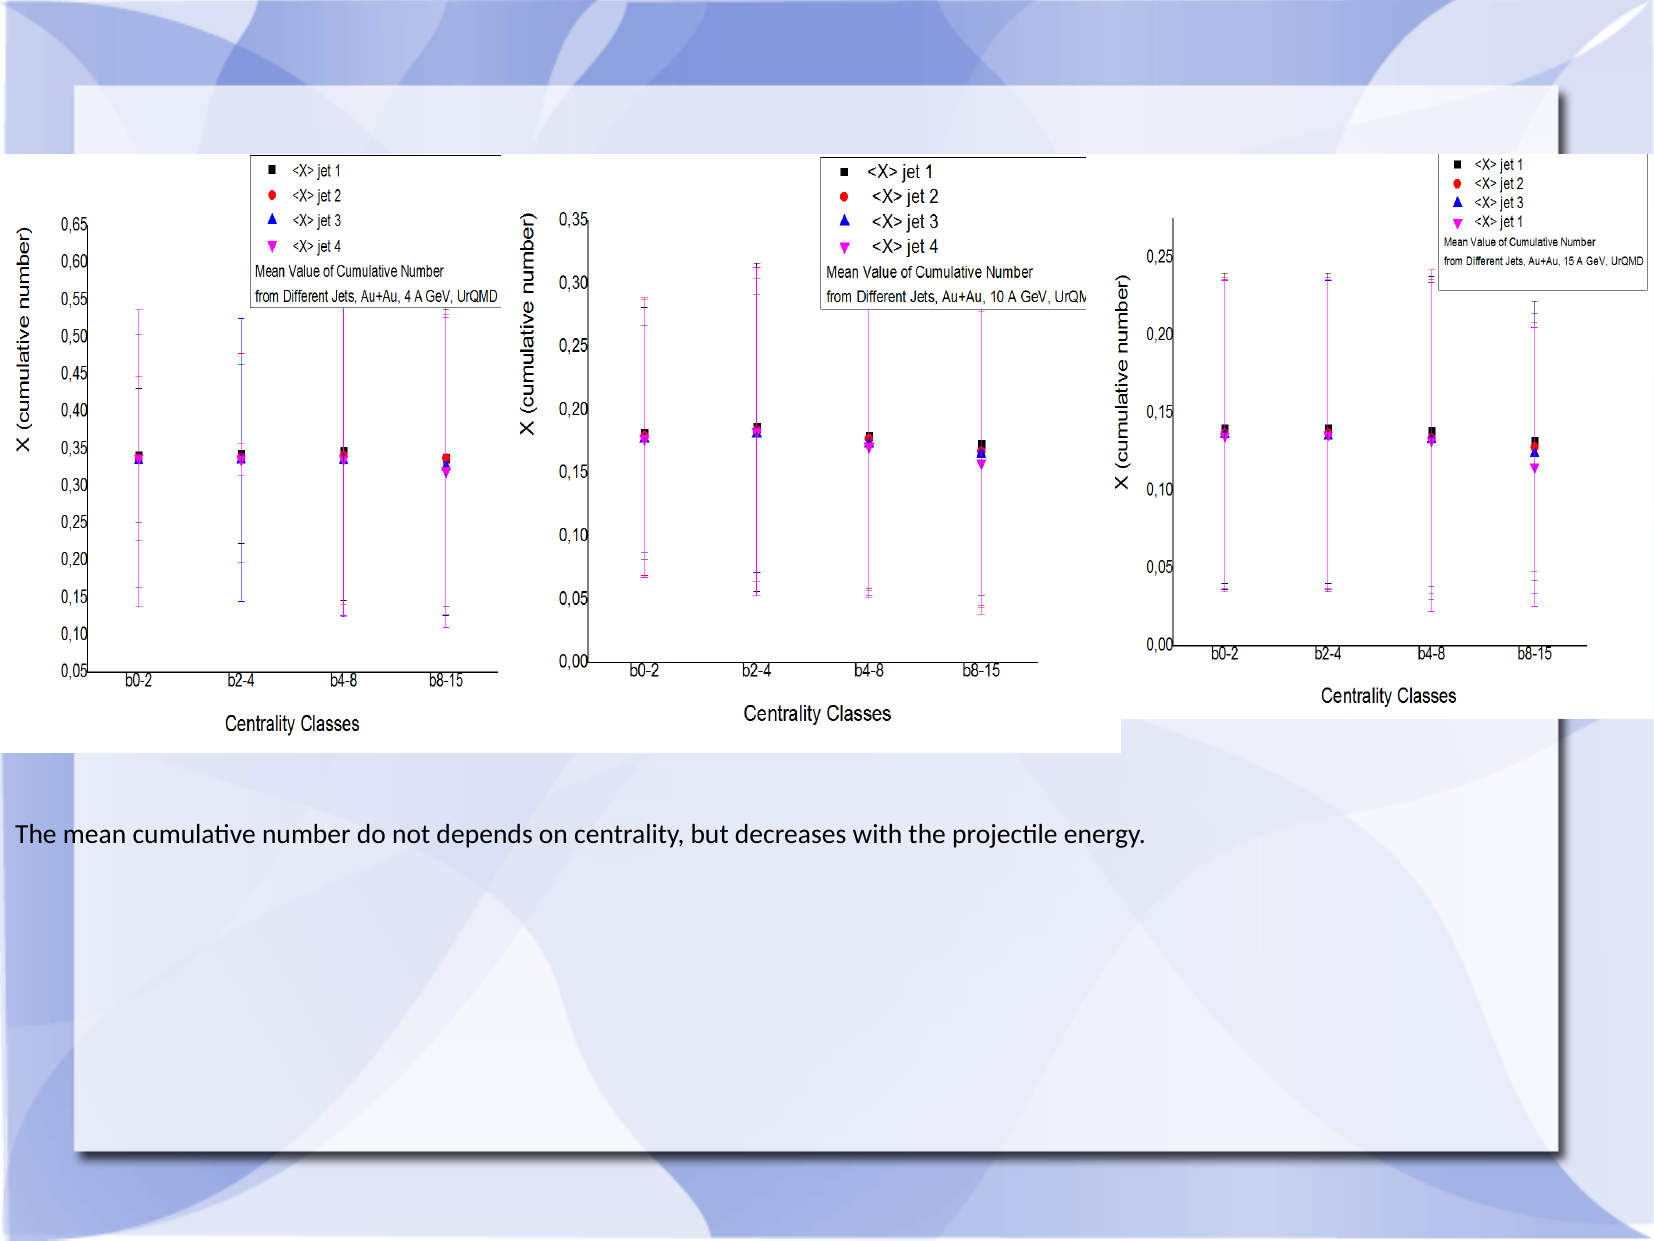

The mean cumulative number do not depends on centrality, but decreases with the projectile energy.